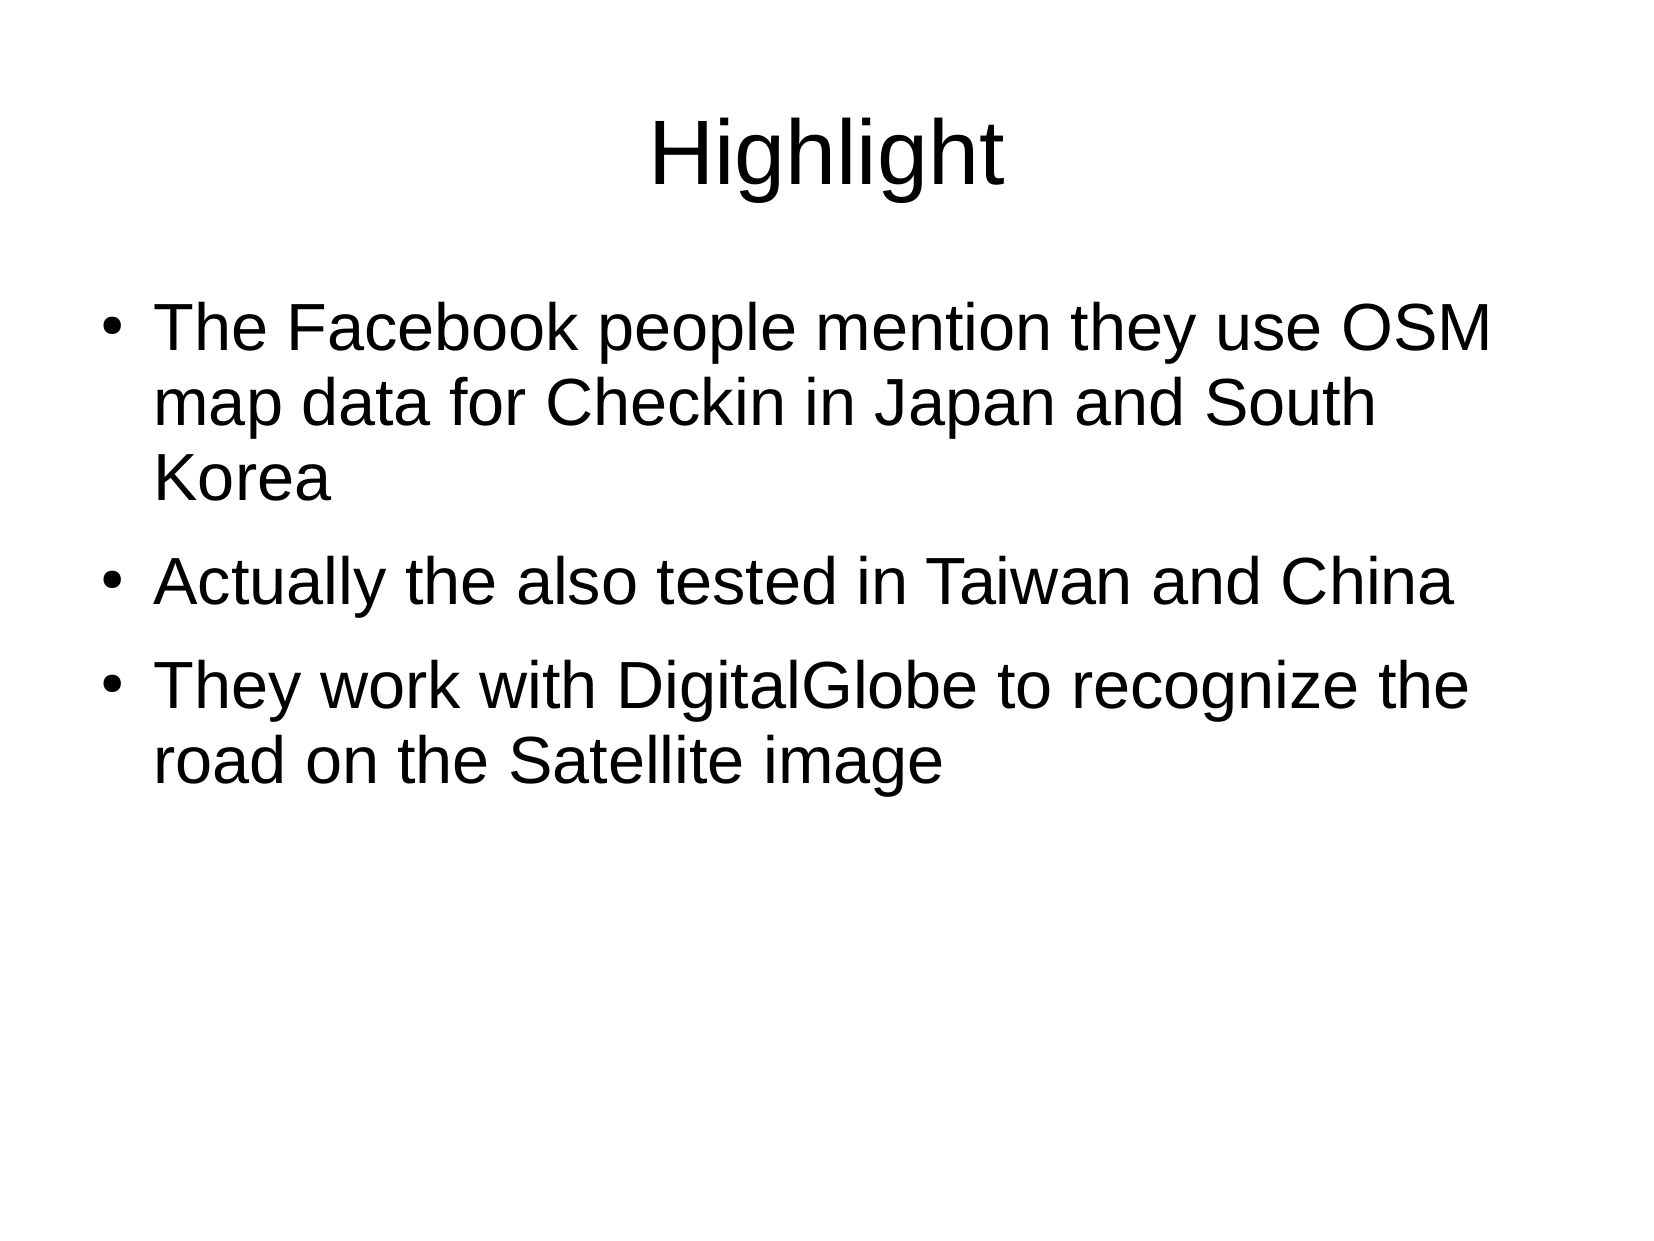

# Highlight
The Facebook people mention they use OSM map data for Checkin in Japan and South Korea
Actually the also tested in Taiwan and China
They work with DigitalGlobe to recognize the road on the Satellite image